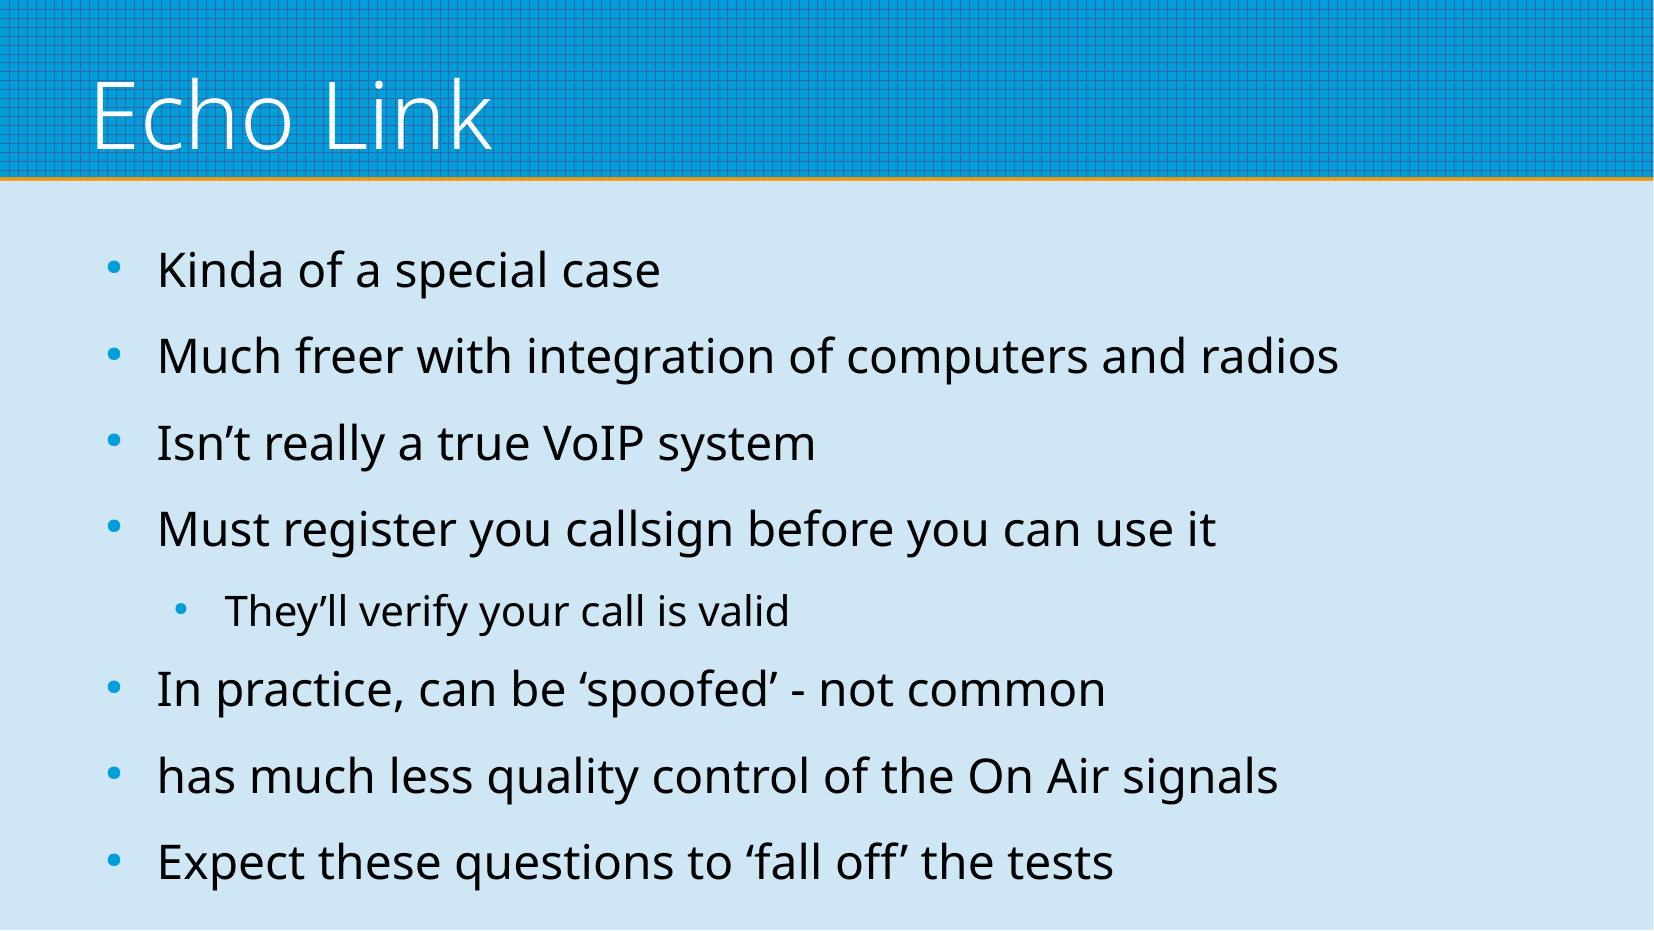

# Echo Link
Kinda of a special case
Much freer with integration of computers and radios
Isn’t really a true VoIP system
Must register you callsign before you can use it
They’ll verify your call is valid
In practice, can be ‘spoofed’ - not common
has much less quality control of the On Air signals
Expect these questions to ‘fall off’ the tests